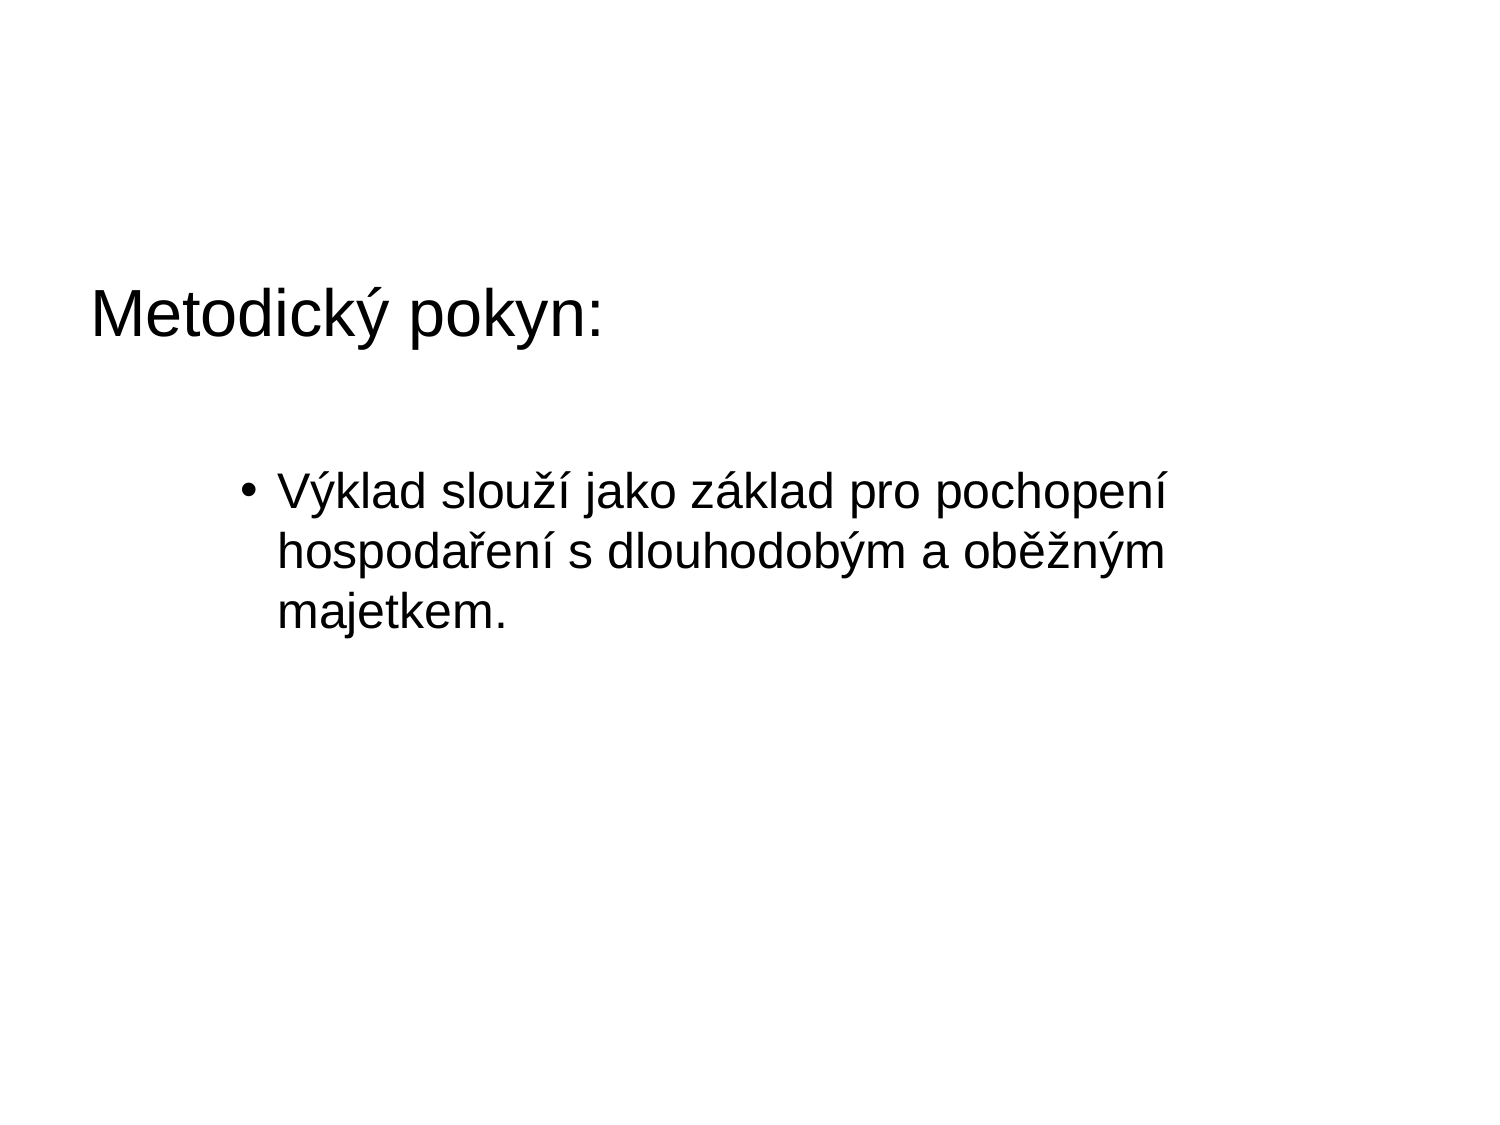

# Metodický pokyn:
Výklad slouží jako základ pro pochopení hospodaření s dlouhodobým a oběžným majetkem.